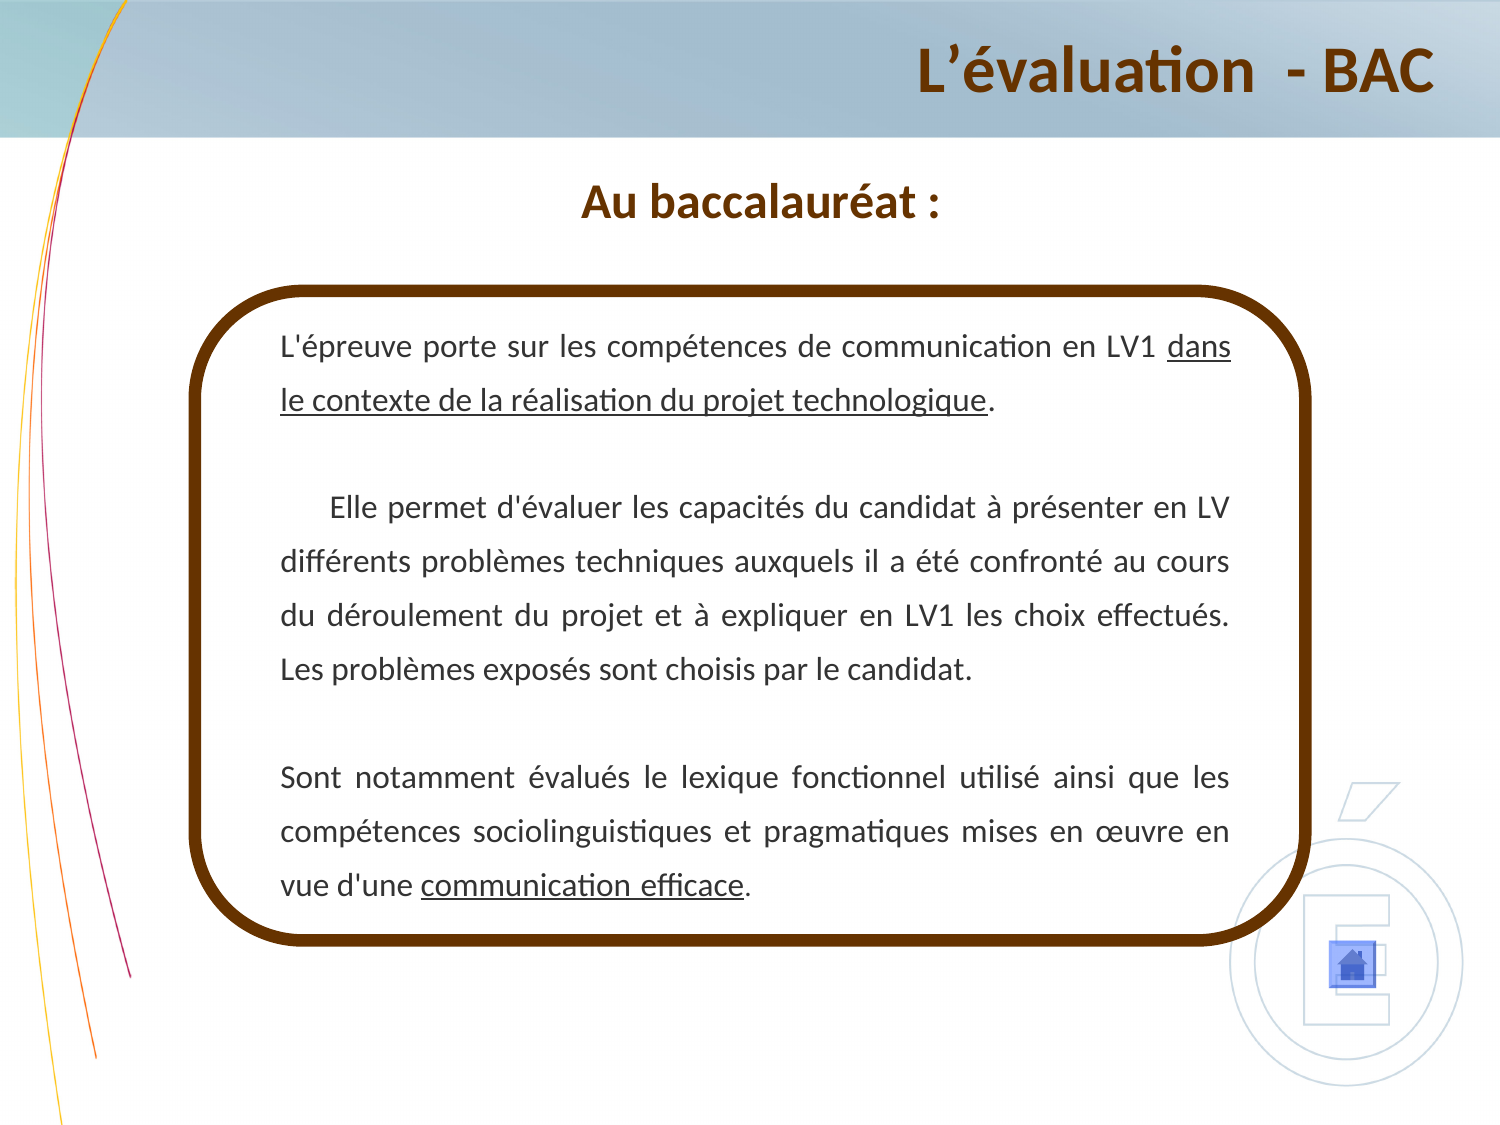

# L’évaluation - BAC
Au baccalauréat :
L'épreuve porte sur les compétences de communication en LV1 dans le contexte de la réalisation du projet technologique.
 Elle permet d'évaluer les capacités du candidat à présenter en LV différents problèmes techniques auxquels il a été confronté au cours du déroulement du projet et à expliquer en LV1 les choix effectués. Les problèmes exposés sont choisis par le candidat.
Sont notamment évalués le lexique fonctionnel utilisé ainsi que les compétences sociolinguistiques et pragmatiques mises en œuvre en vue d'une communication efficace.